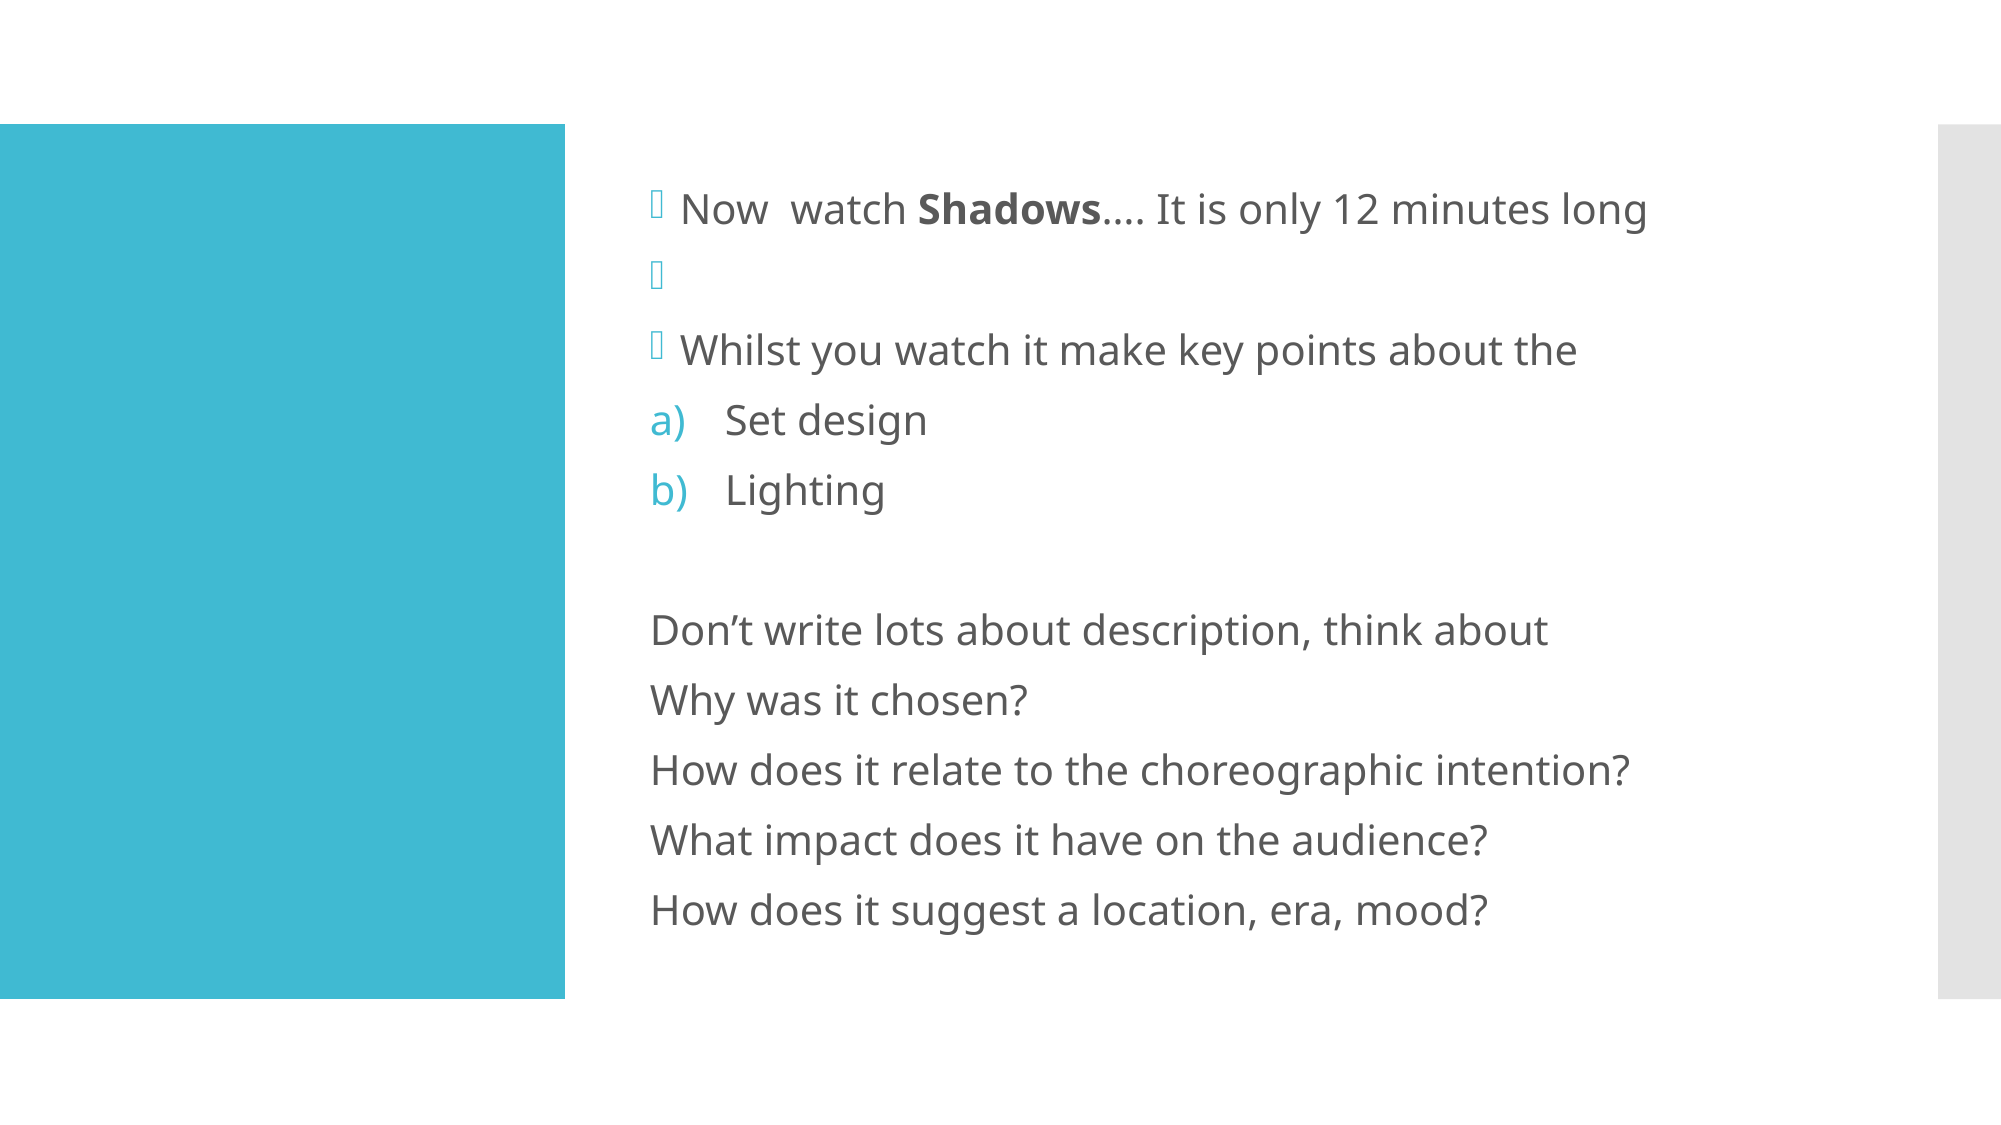

Now watch Shadows…. It is only 12 minutes long
Whilst you watch it make key points about the
Set design
Lighting
Don’t write lots about description, think about
Why was it chosen?
How does it relate to the choreographic intention?
What impact does it have on the audience?
How does it suggest a location, era, mood?
#